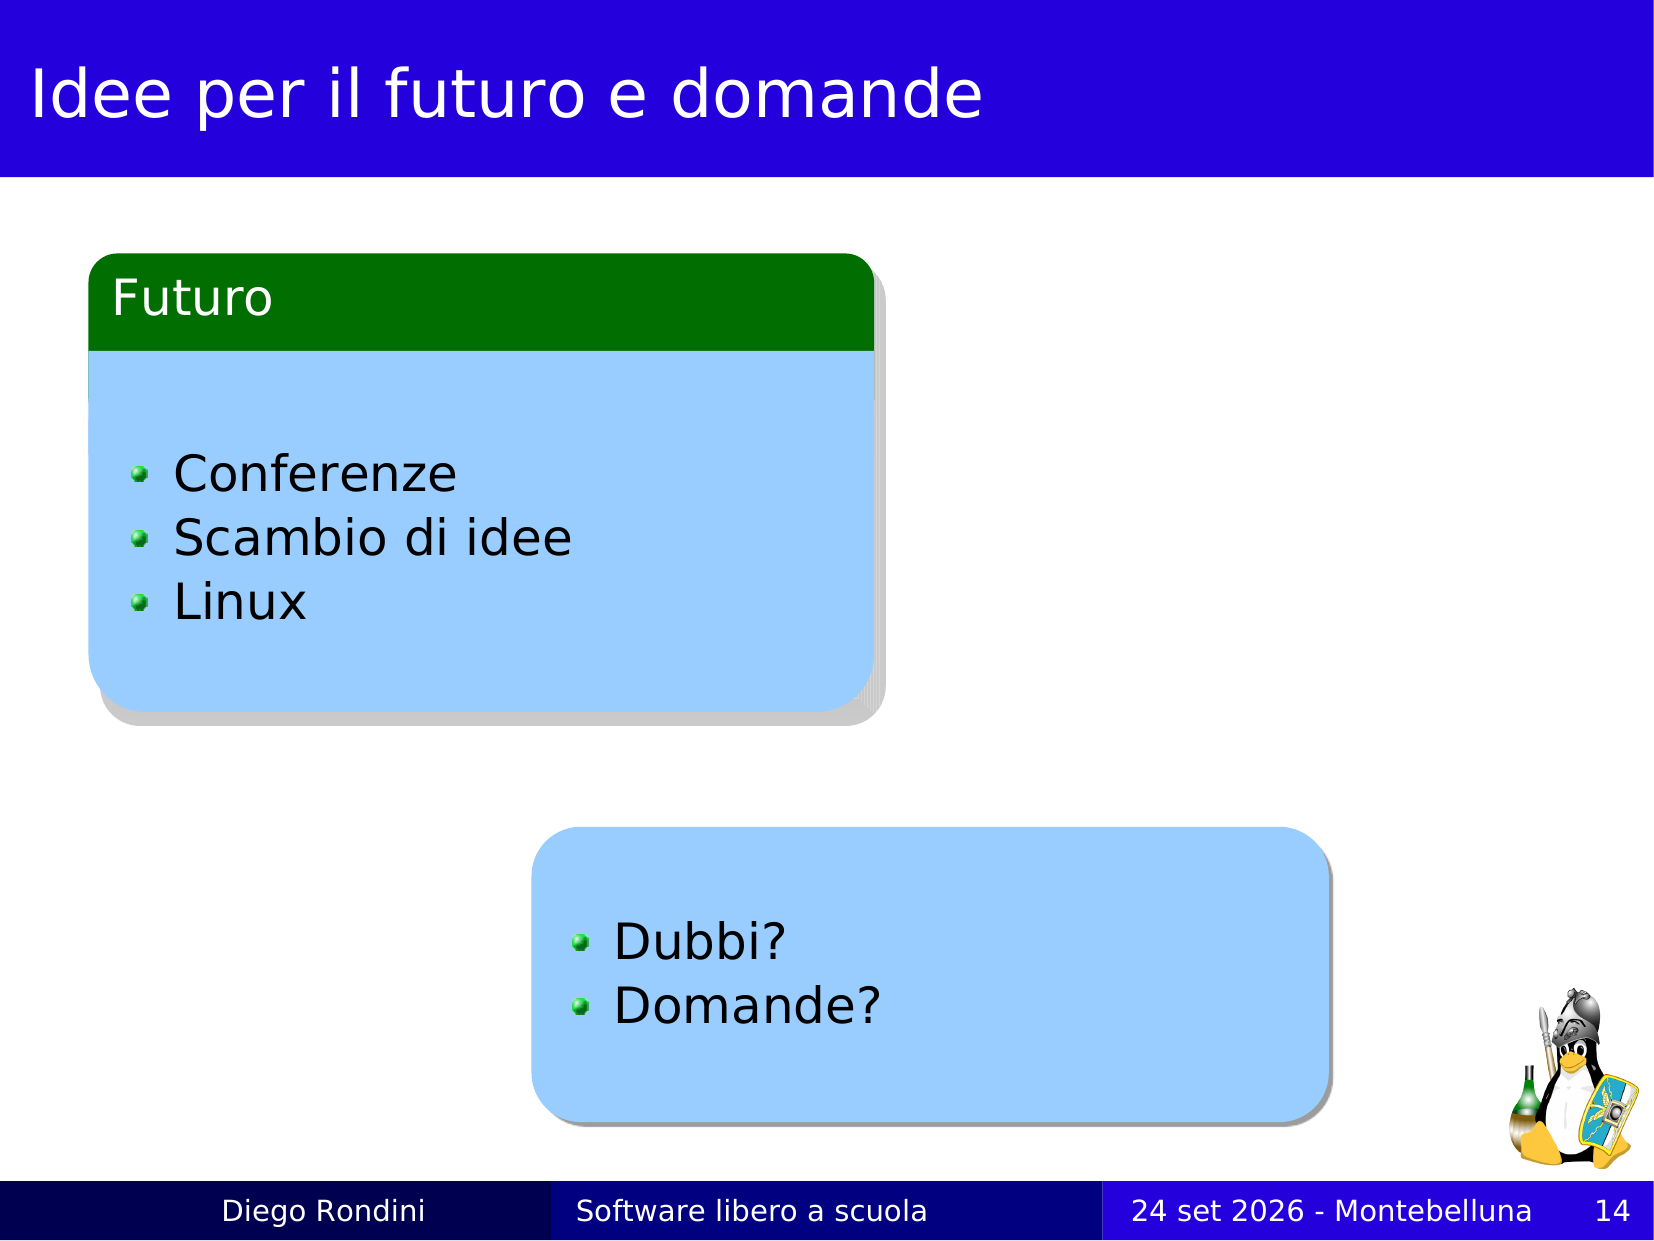

# Idee per il futuro e domande
Futuro
Conferenze
Scambio di idee
Linux
Dubbi?
Domande?